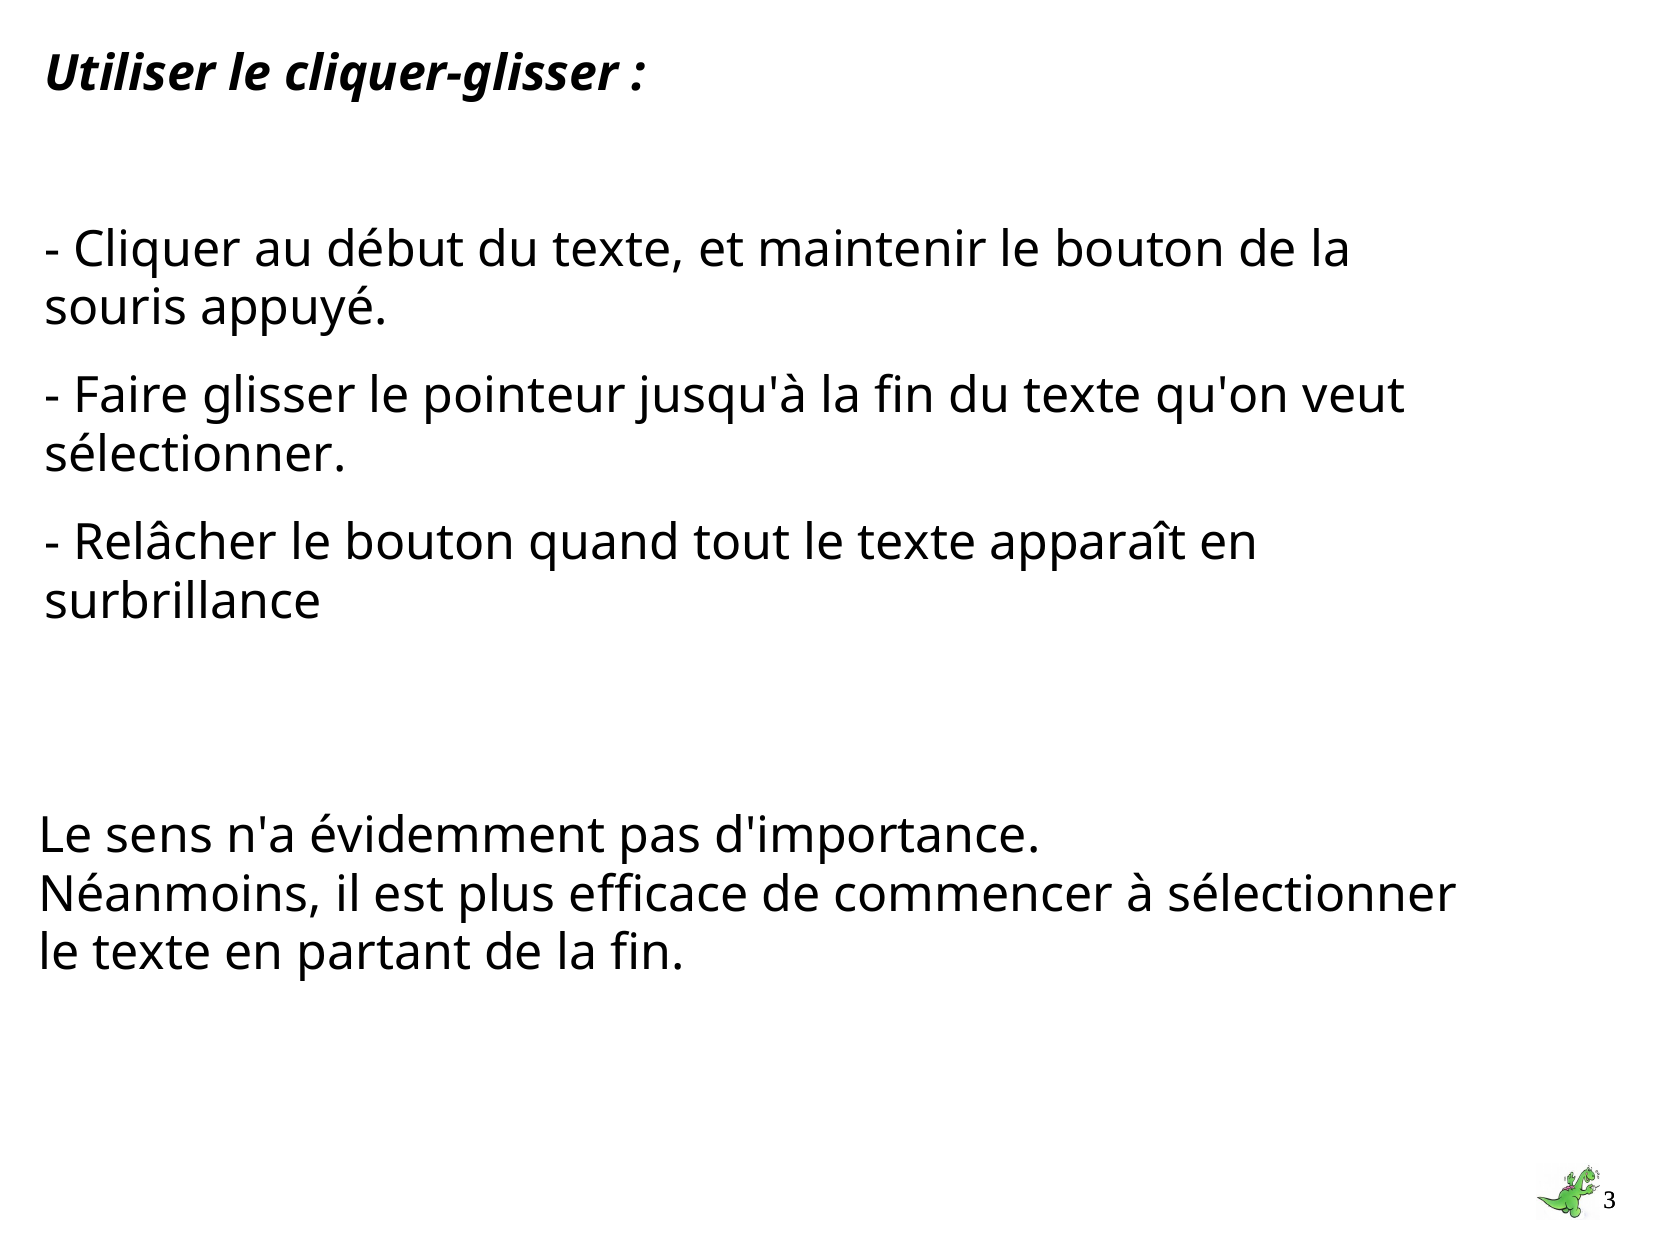

Utiliser le cliquer-glisser :
- Cliquer au début du texte, et maintenir le bouton de la
souris appuyé.
- Faire glisser le pointeur jusqu'à la fin du texte qu'on veut
sélectionner.
- Relâcher le bouton quand tout le texte apparaît en
surbrillance
Le sens n'a évidemment pas d'importance.
Néanmoins, il est plus efficace de commencer à sélectionner
le texte en partant de la fin.
3
3